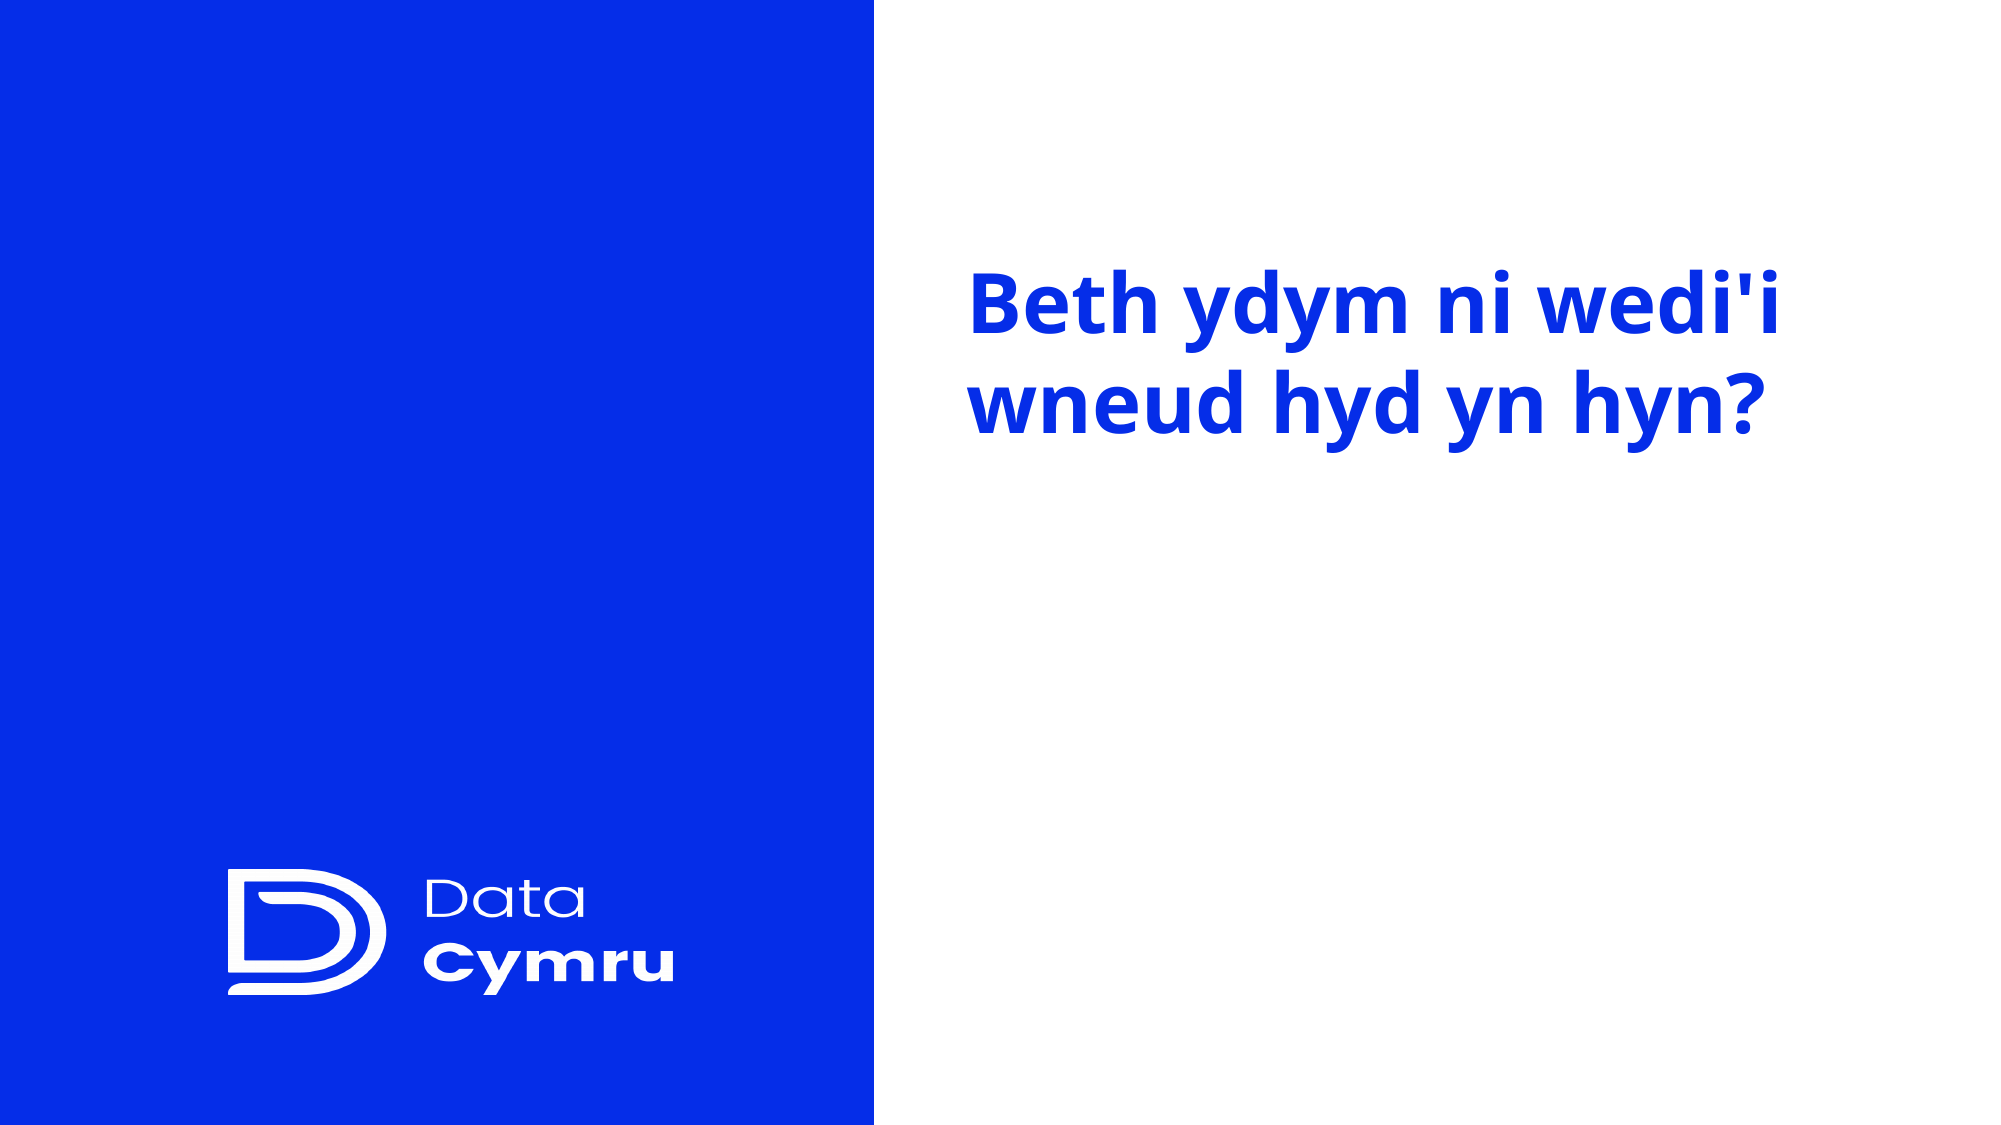

# Beth ydym ni wedi'i wneud hyd yn hyn?